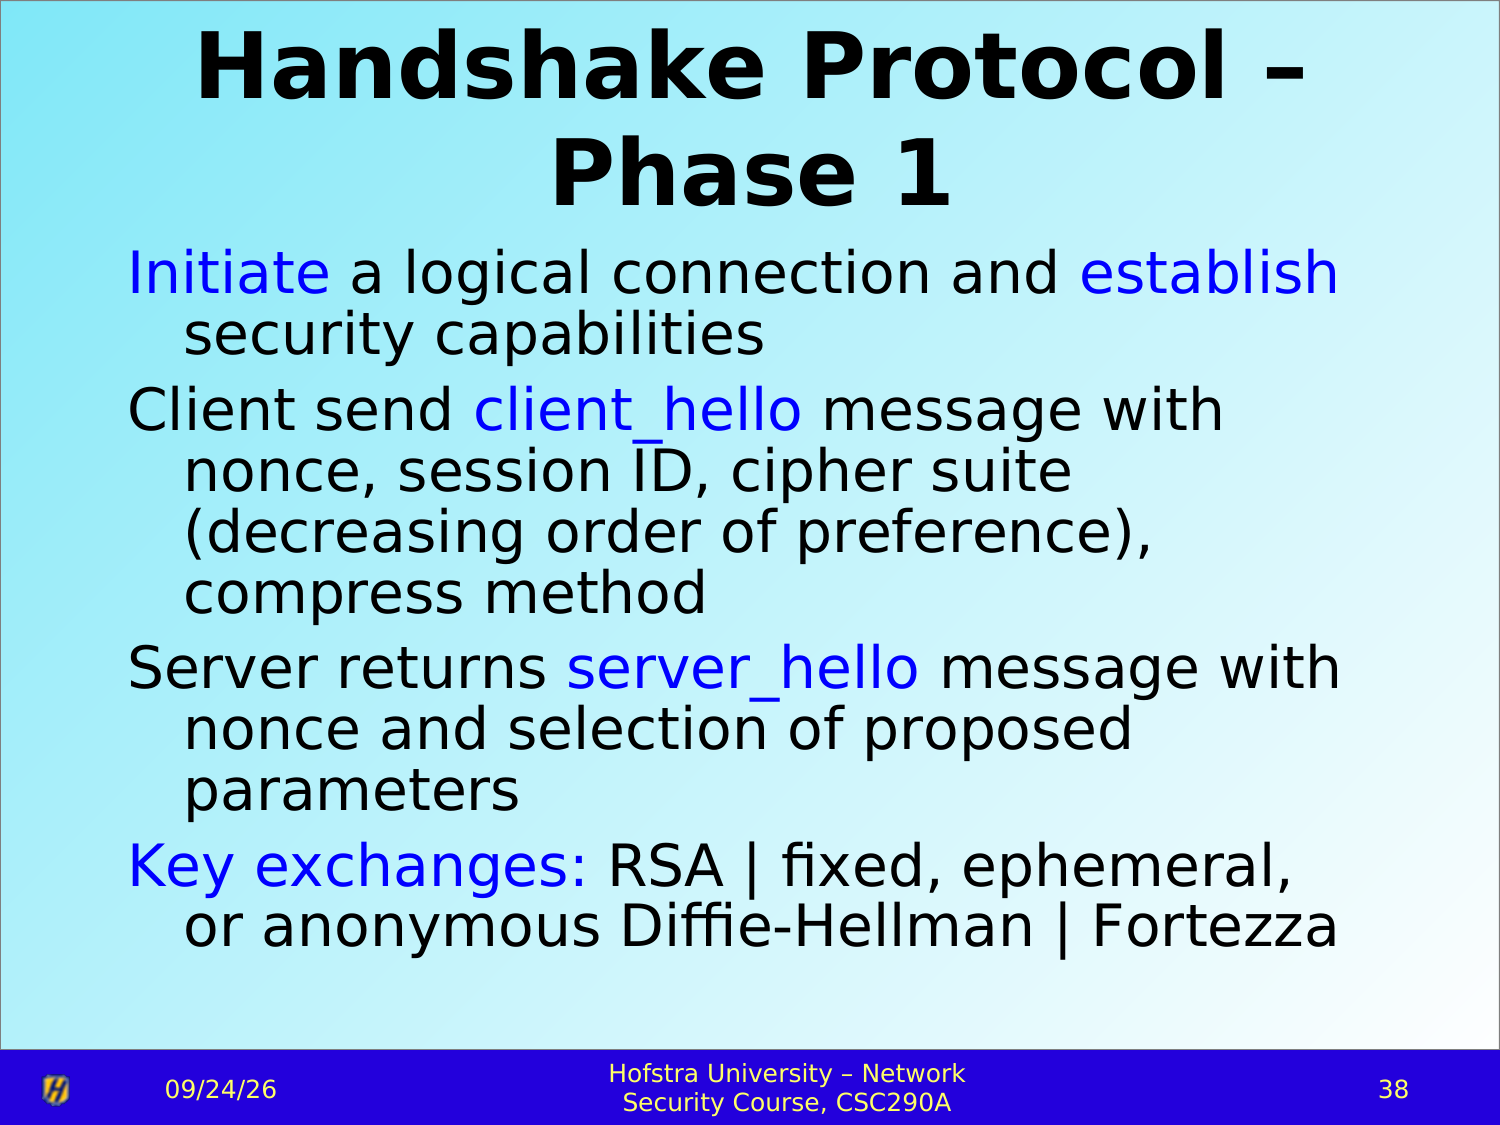

# Handshake Protocol – Phase 1
Initiate a logical connection and establish security capabilities
Client send client_hello message with nonce, session ID, cipher suite (decreasing order of preference), compress method
Server returns server_hello message with nonce and selection of proposed parameters
Key exchanges: RSA | fixed, ephemeral, or anonymous Diffie-Hellman | Fortezza
38